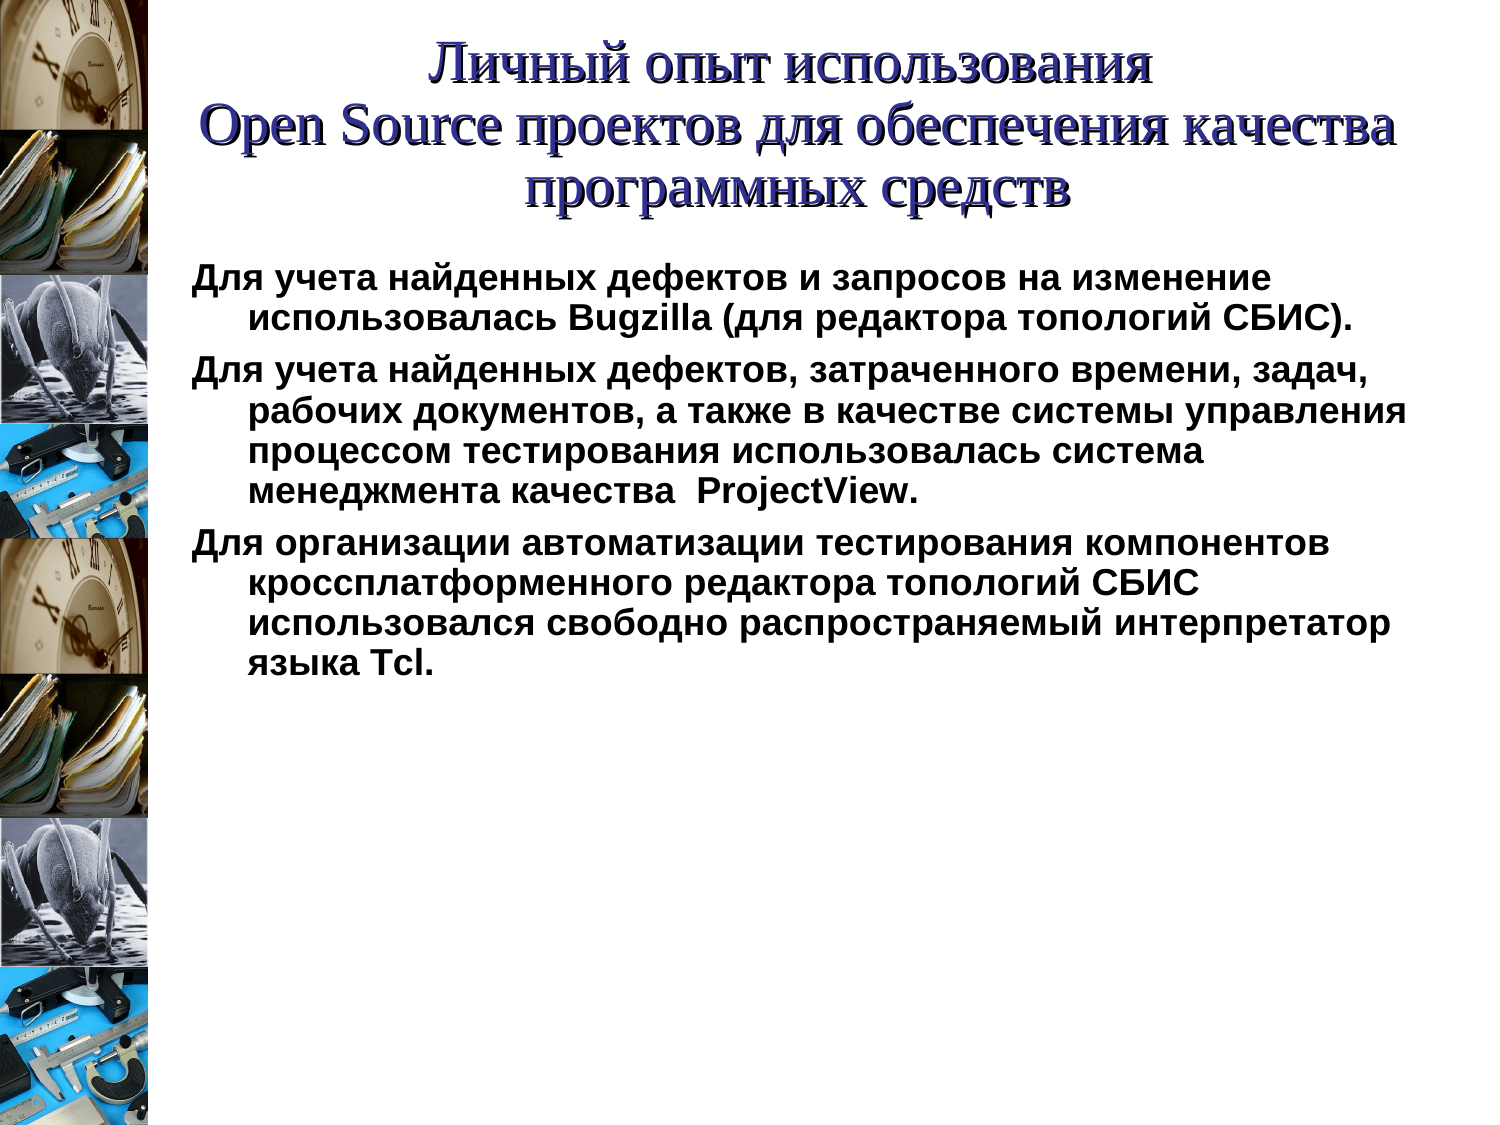

# Личный опыт использования Open Source проектов для обеспечения качества программных средств
Для учета найденных дефектов и запросов на изменение использовалась Bugzilla (для редактора топологий СБИС).
Для учета найденных дефектов, затраченного времени, задач, рабочих документов, а также в качестве системы управления процессом тестирования использовалась система менеджмента качества ProjectView.
Для организации автоматизации тестирования компонентов кроссплатформенного редактора топологий СБИС использовался свободно распространяемый интерпретатор языка Tcl.